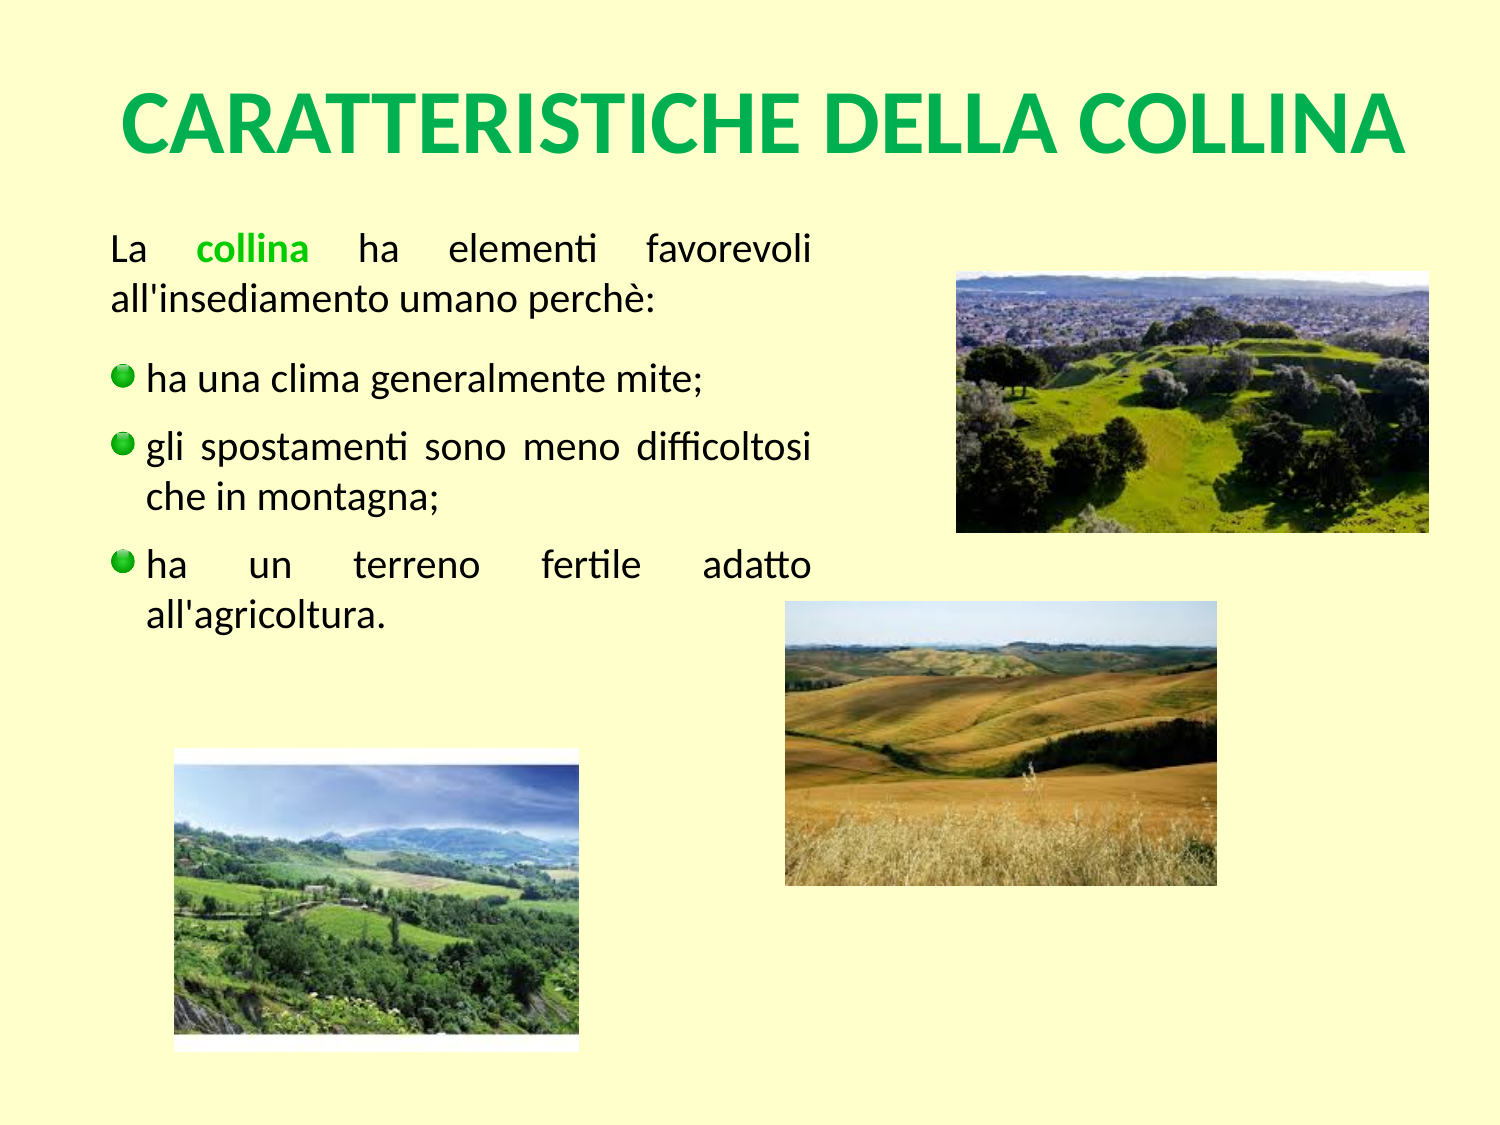

# CARATTERISTICHE DELLA COLLINA
La collina ha elementi favorevoli all'insediamento umano perchè:
ha una clima generalmente mite;
gli spostamenti sono meno difficoltosi che in montagna;
ha un terreno fertile adatto all'agricoltura.